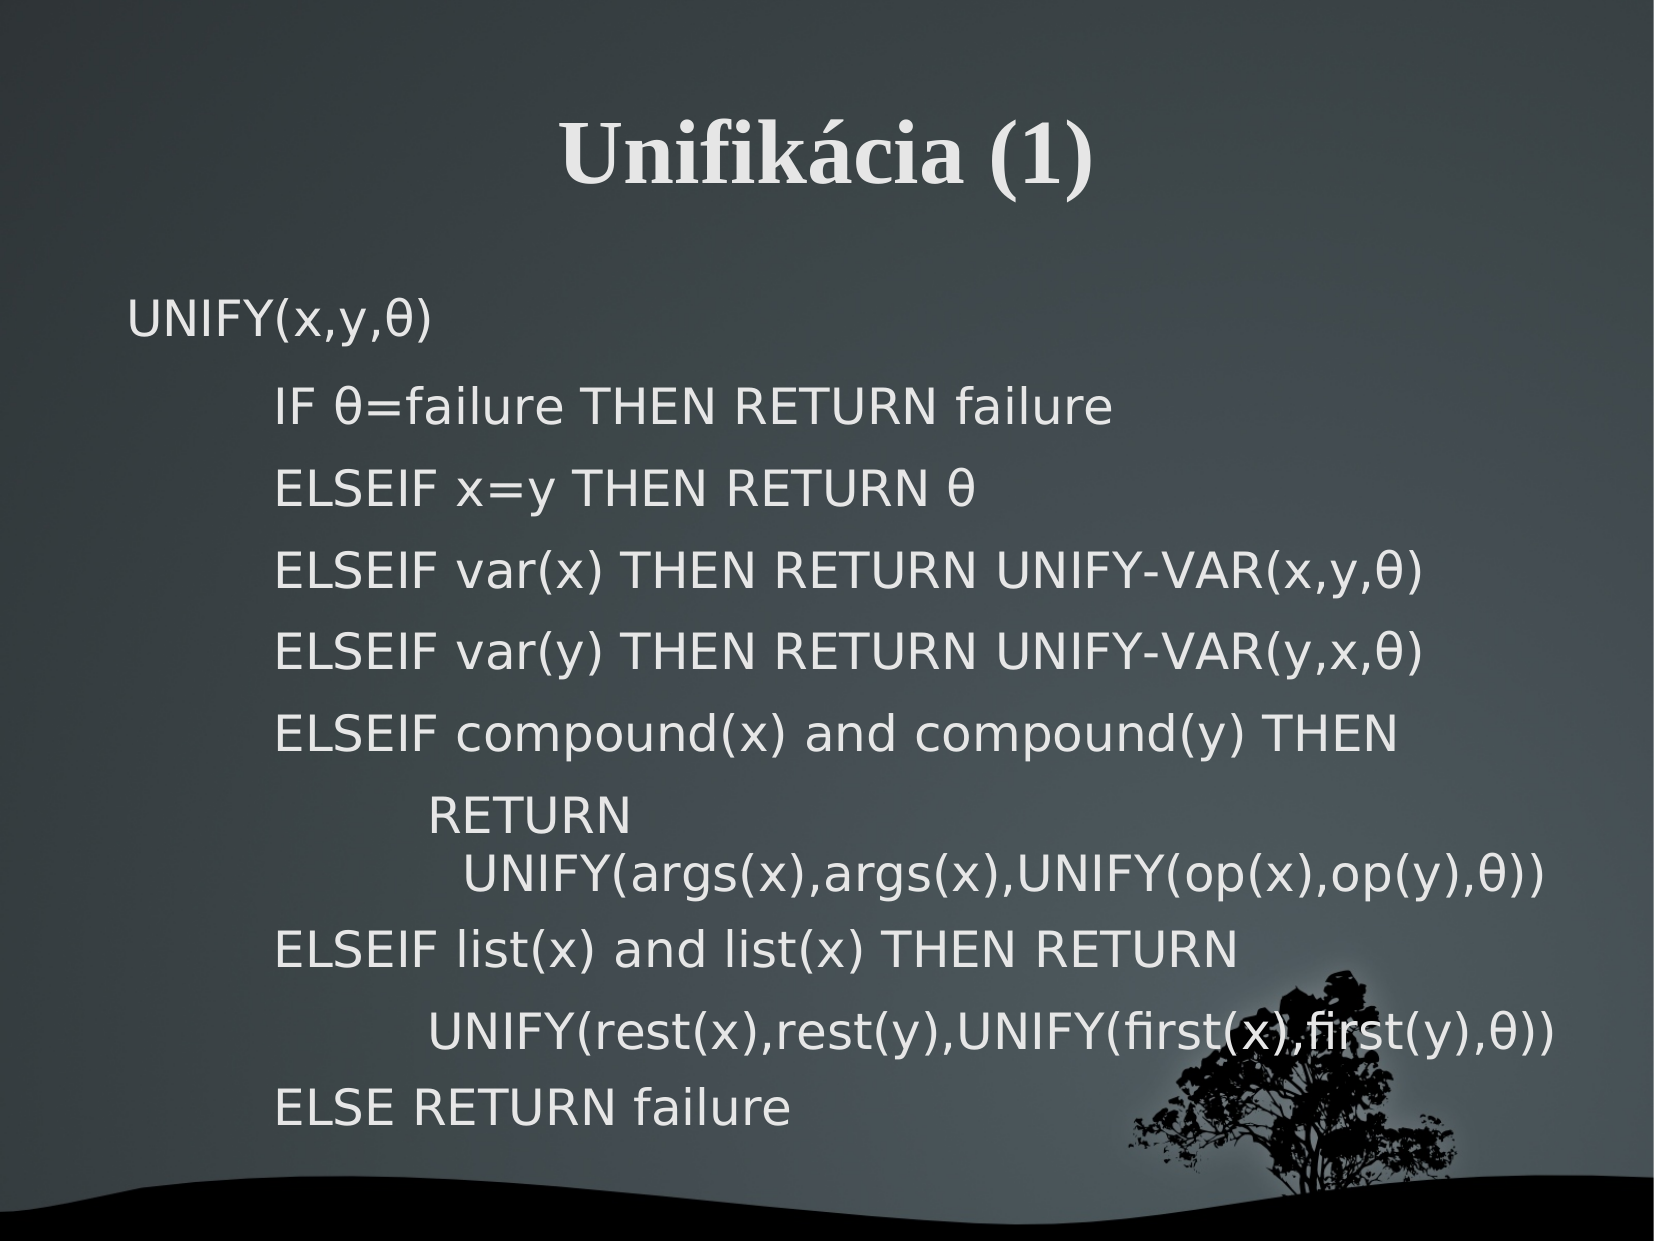

# Unifikácia (1)
UNIFY(x,y,θ)
IF θ=failure THEN RETURN failure
ELSEIF x=y THEN RETURN θ
ELSEIF var(x) THEN RETURN UNIFY-VAR(x,y,θ)
ELSEIF var(y) THEN RETURN UNIFY-VAR(y,x,θ)
ELSEIF compound(x) and compound(y) THEN
RETURN UNIFY(args(x),args(x),UNIFY(op(x),op(y),θ))
ELSEIF list(x) and list(x) THEN RETURN
UNIFY(rest(x),rest(y),UNIFY(first(x),first(y),θ))
ELSE RETURN failure